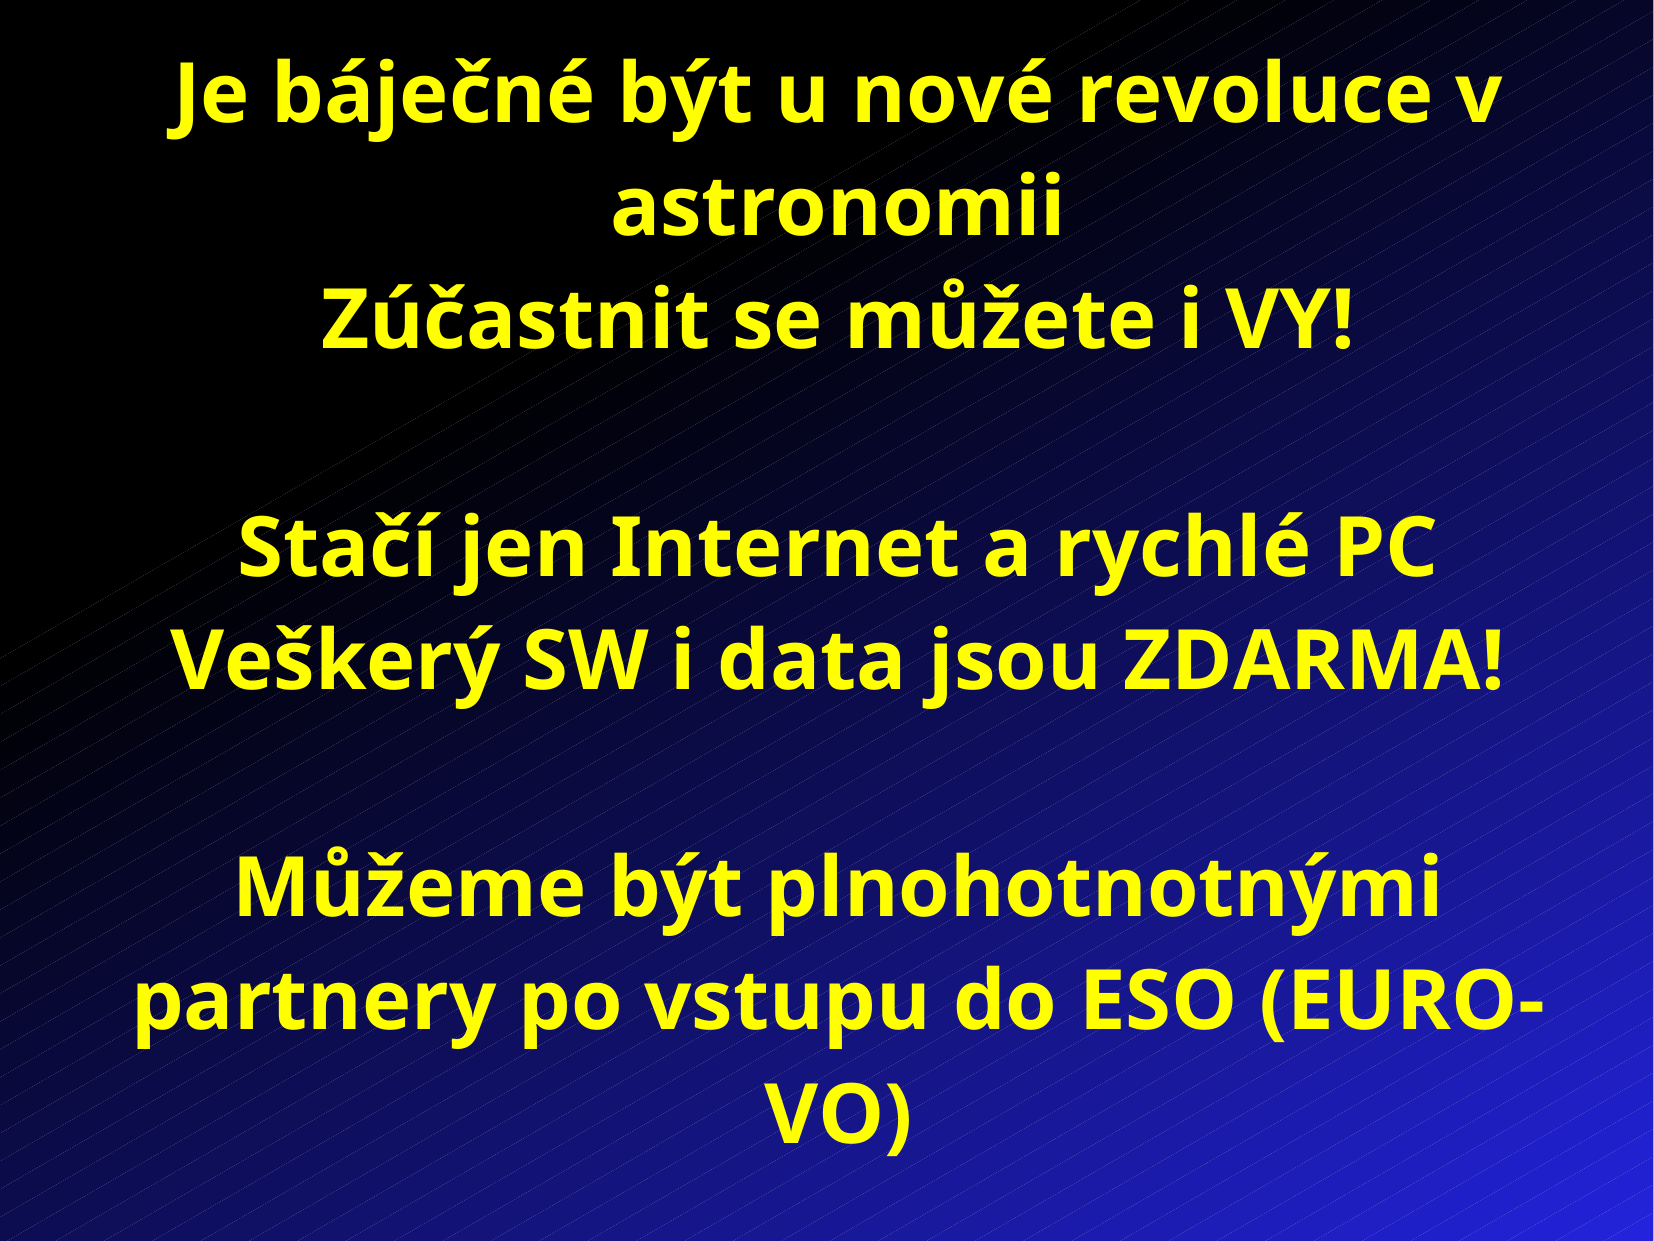

# Je báječné být u nové revoluce v astronomii Zúčastnit se můžete i VY! Stačí jen Internet a rychlé PC Veškerý SW i data jsou ZDARMA! Můžeme být plnohotnotnými partnery po vstupu do ESO (EURO-VO)